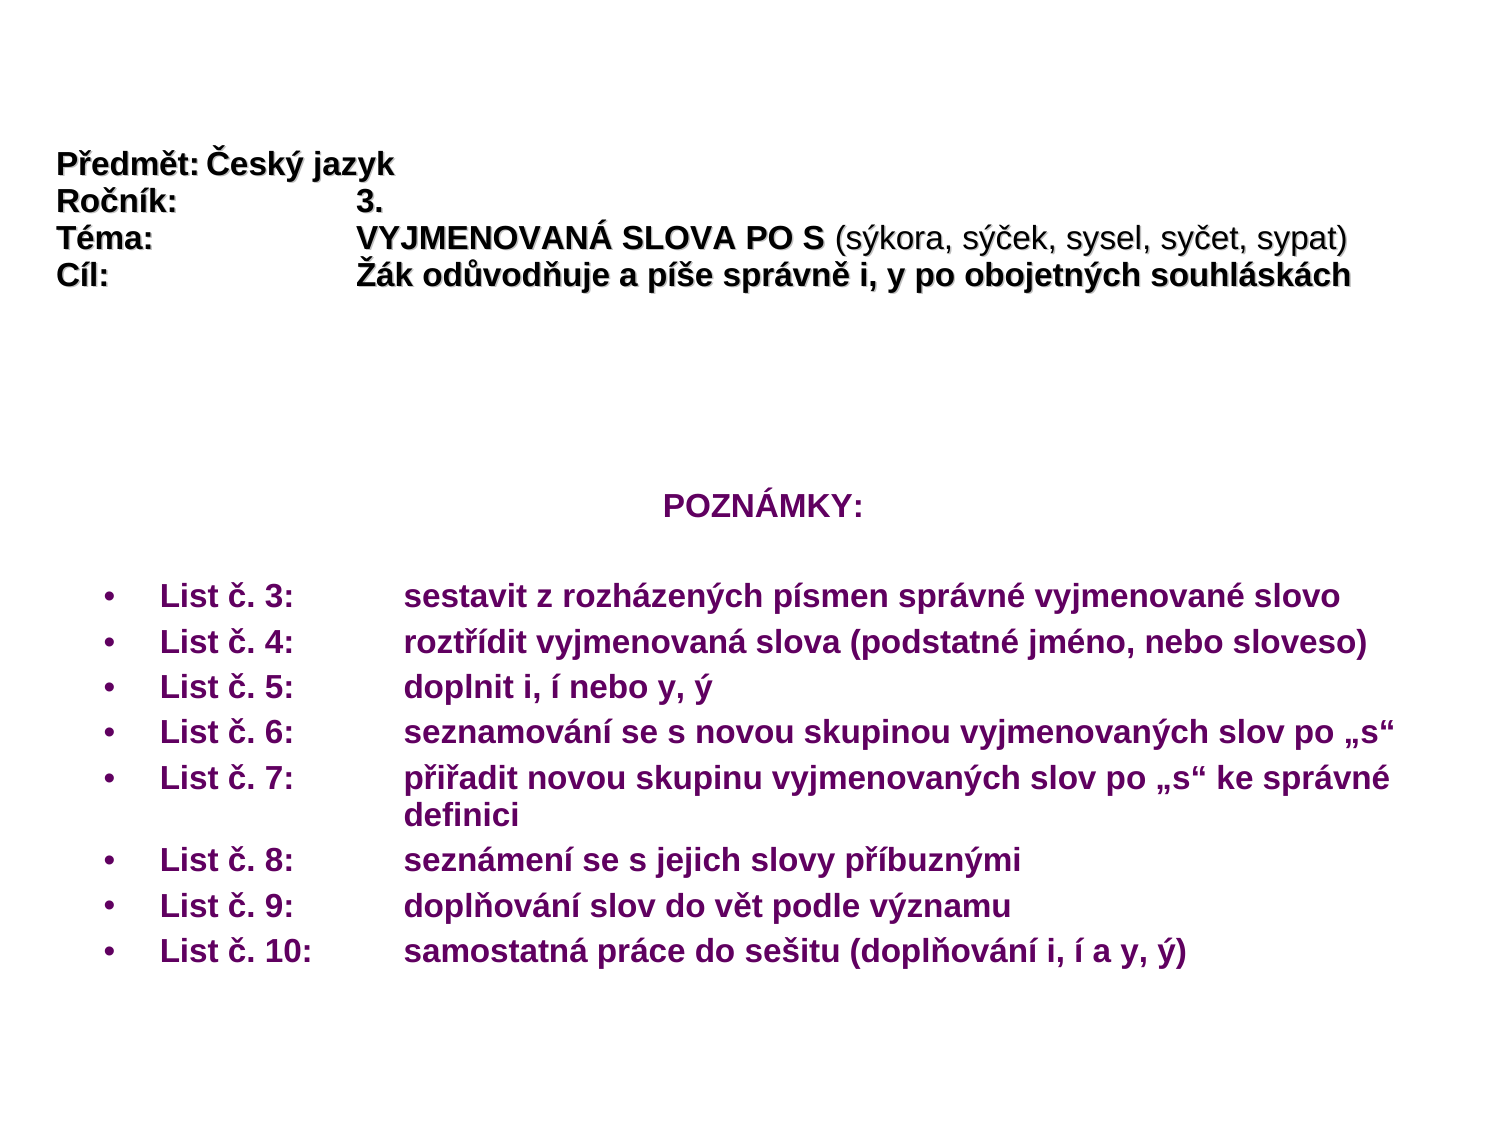

# Předmět:	Český jazyk Ročník:		3. Téma:		VYJMENOVANÁ SLOVA PO S (sýkora, sýček, sysel, syčet, sypat) Cíl:		Žák odůvodňuje a píše správně i, y po obojetných souhláskách
POZNÁMKY:
List č. 3: 	sestavit z rozházených písmen správné vyjmenované slovo
List č. 4: 	roztřídit vyjmenovaná slova (podstatné jméno, nebo sloveso)
List č. 5:	doplnit i, í nebo y, ý
List č. 6:	seznamování se s novou skupinou vyjmenovaných slov po „s“
List č. 7: 	přiřadit novou skupinu vyjmenovaných slov po „s“ ke správné 		definici
List č. 8:	seznámení se s jejich slovy příbuznými
List č. 9:	doplňování slov do vět podle významu
List č. 10:	samostatná práce do sešitu (doplňování i, í a y, ý)